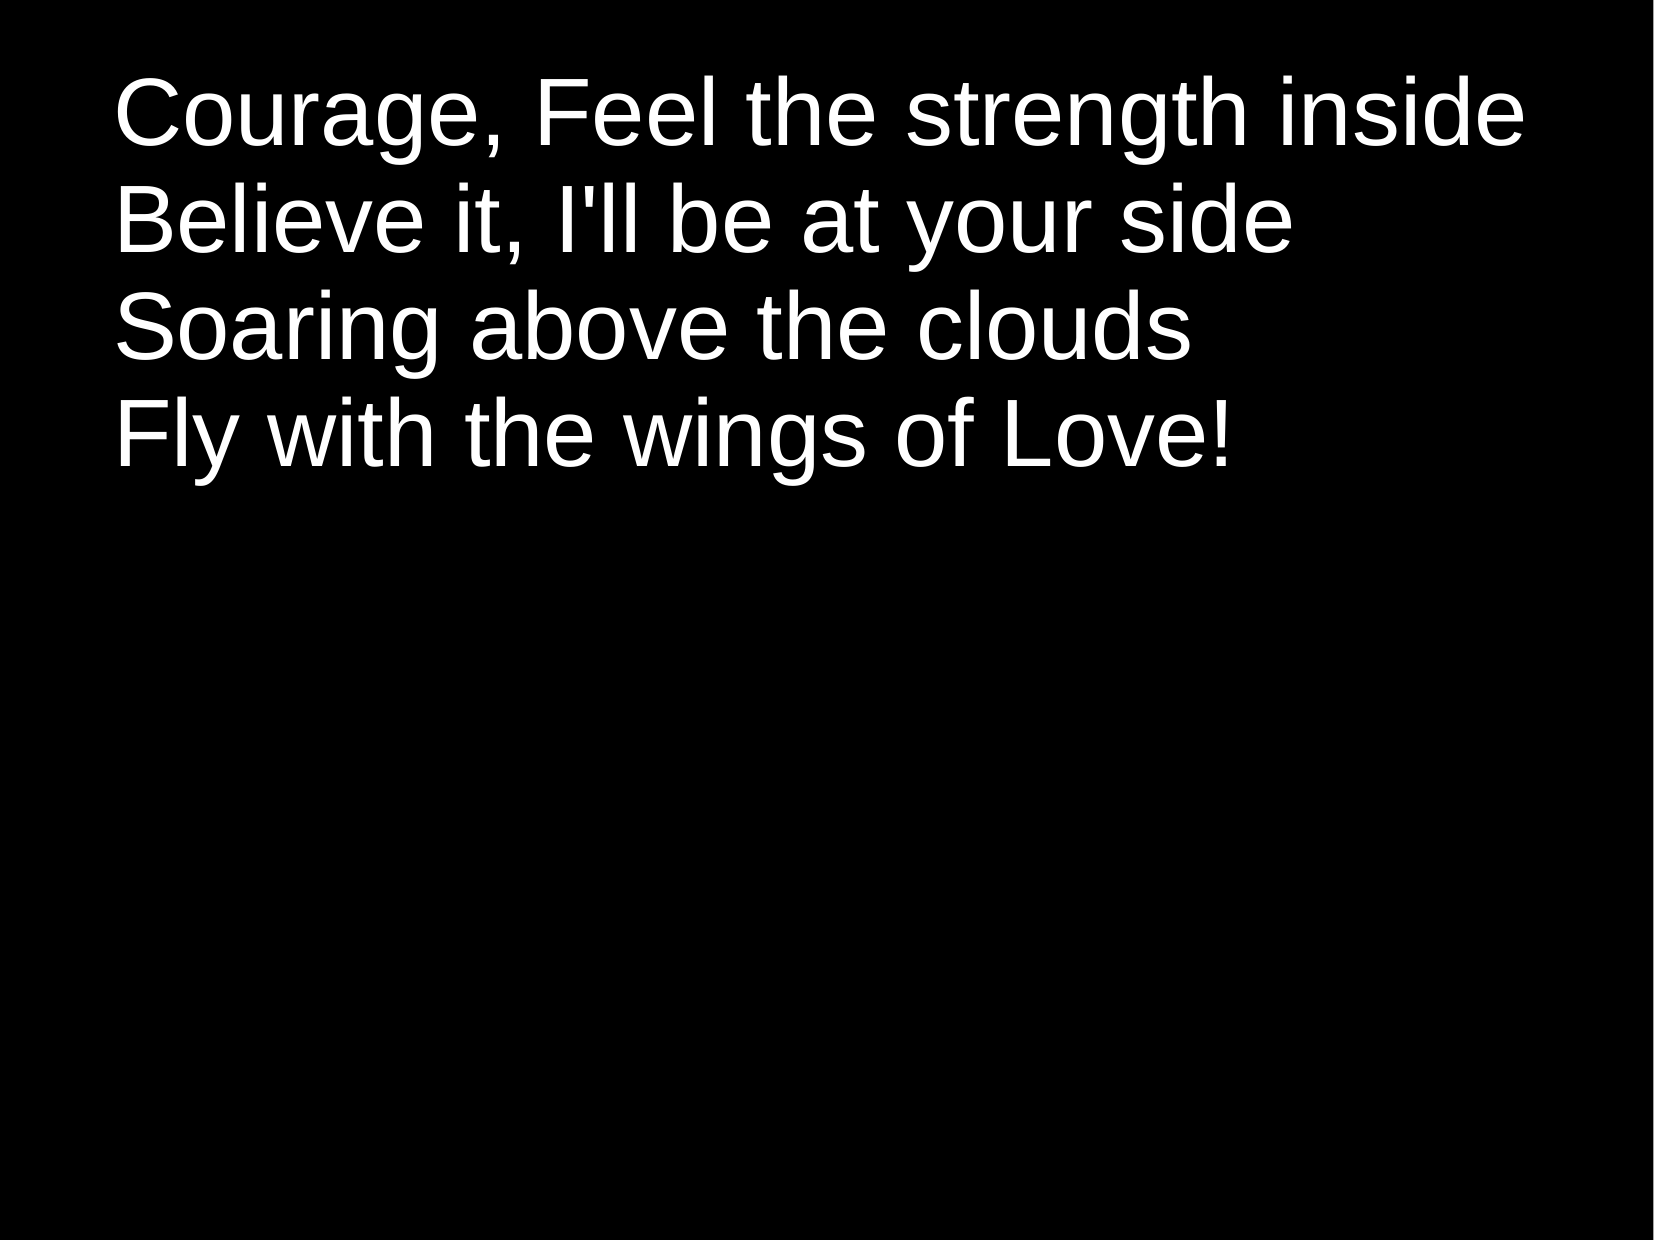

# Courage, Feel the strength inside
Believe it, I'll be at your side
Soaring above the clouds
Fly with the wings of Love!